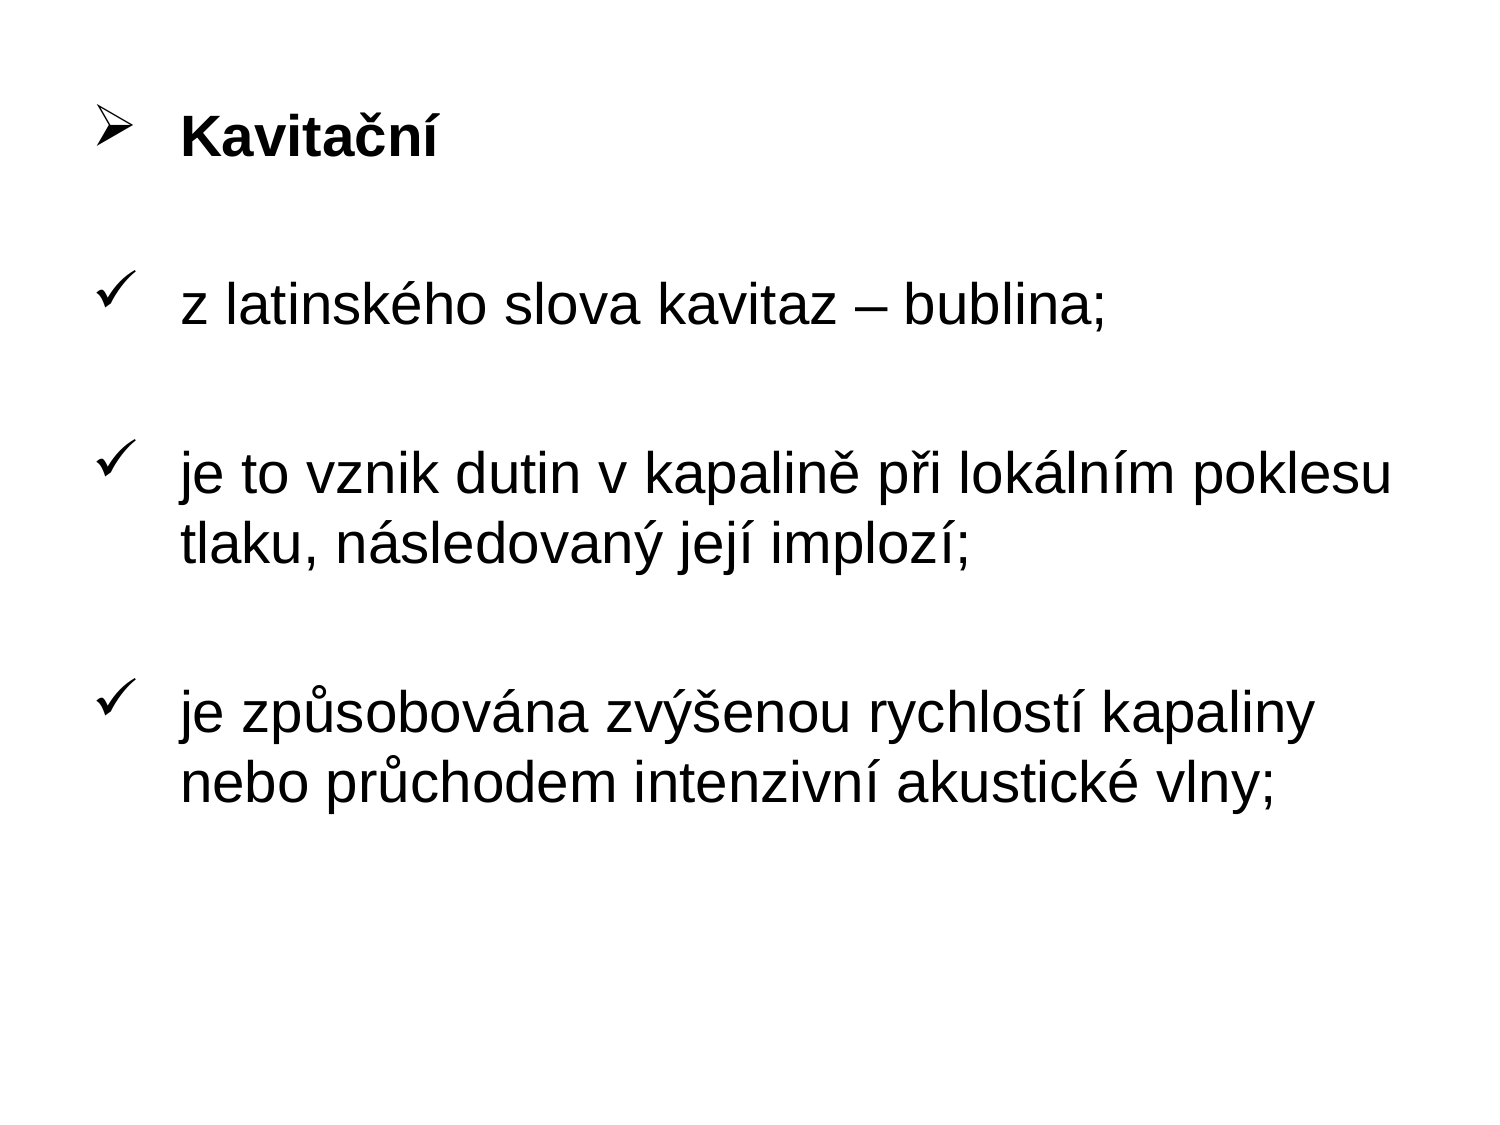

# Kavitační
z latinského slova kavitaz – bublina;
je to vznik dutin v kapalině při lokálním poklesu tlaku, následovaný její implozí;
je způsobována zvýšenou rychlostí kapaliny nebo průchodem intenzivní akustické vlny;